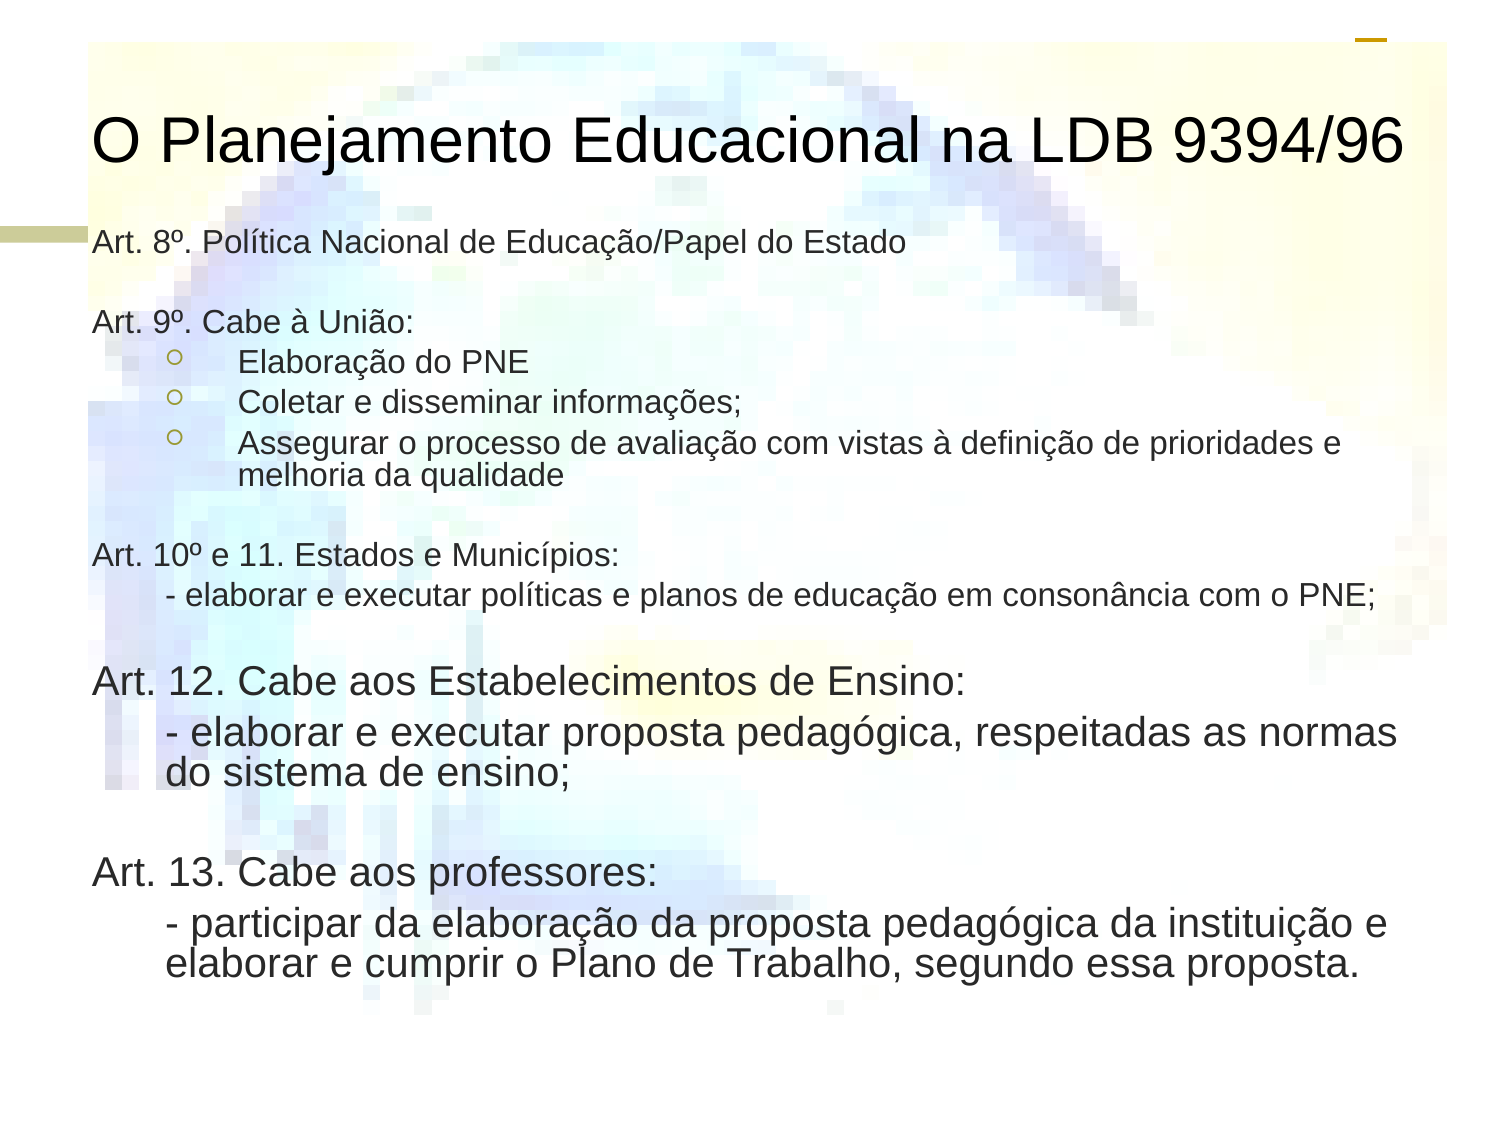

O Planejamento Educacional na LDB 9394/96
Art. 8º. Política Nacional de Educação/Papel do Estado
Art. 9º. Cabe à União:
Elaboração do PNE
Coletar e disseminar informações;
Assegurar o processo de avaliação com vistas à definição de prioridades e melhoria da qualidade
Art. 10º e 11. Estados e Municípios:
	- elaborar e executar políticas e planos de educação em consonância com o PNE;
Art. 12. Cabe aos Estabelecimentos de Ensino:
	- elaborar e executar proposta pedagógica, respeitadas as normas do sistema de ensino;
Art. 13. Cabe aos professores:
	- participar da elaboração da proposta pedagógica da instituição e elaborar e cumprir o Plano de Trabalho, segundo essa proposta.